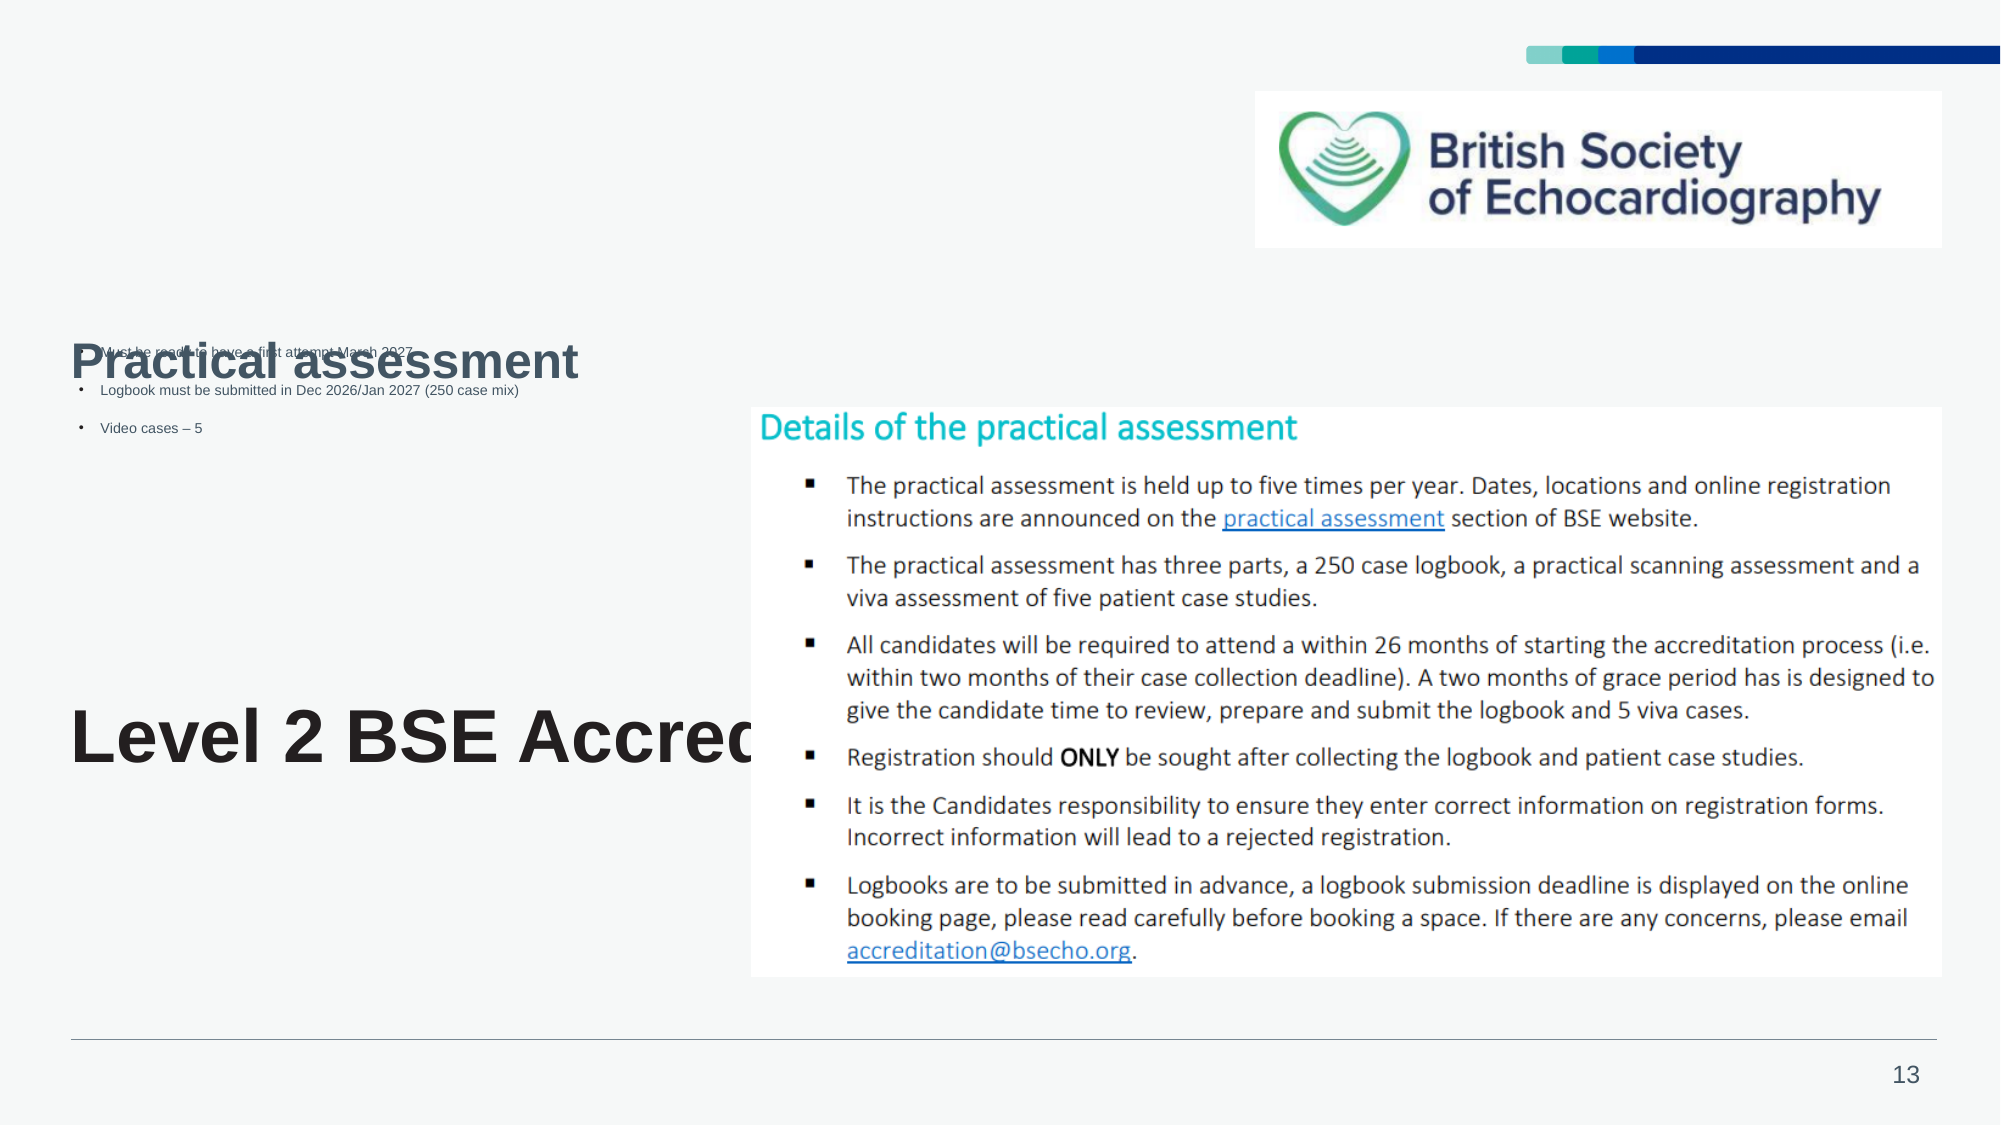

# Must be ready to have a first attempt March 2027
Logbook must be submitted in Dec 2026/Jan 2027 (250 case mix)
Video cases – 5
Practical assessment
Level 2 BSE Accreditation